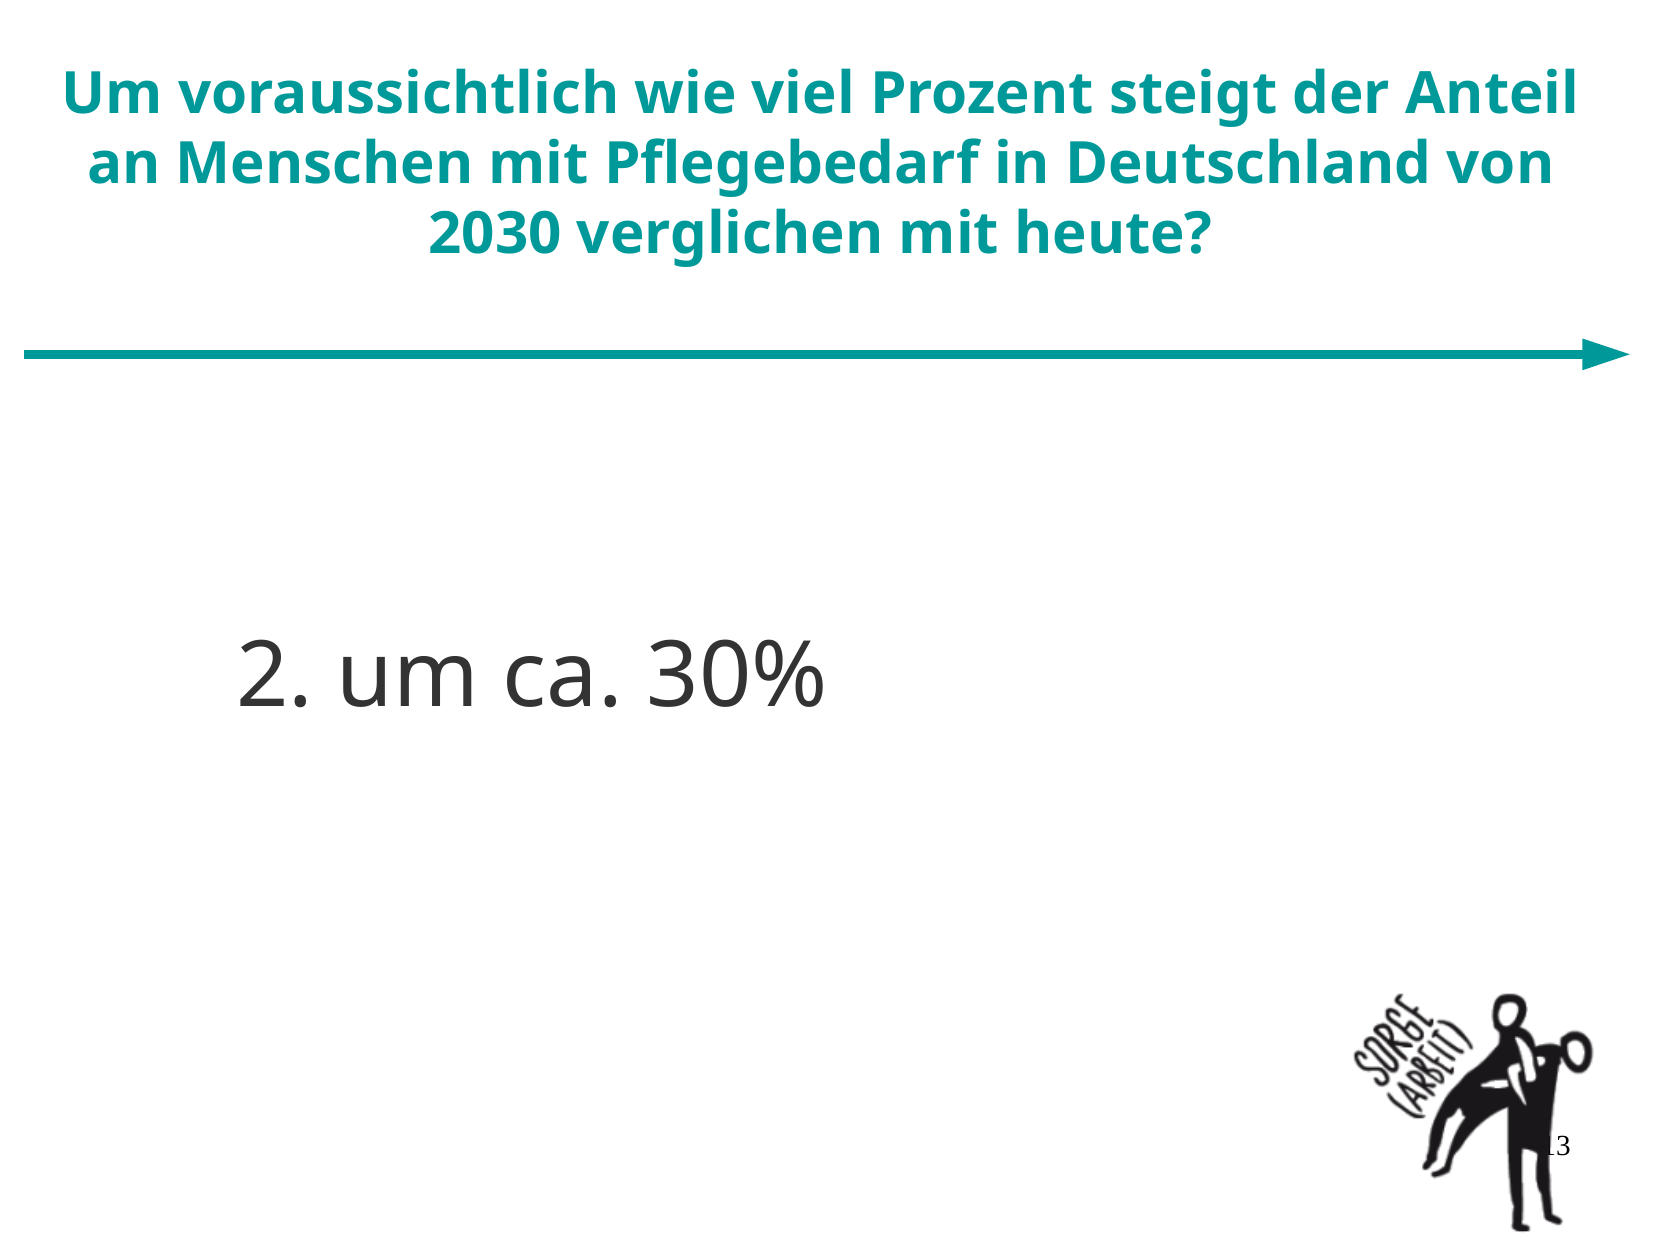

# Um voraussichtlich wie viel Prozent steigt der Anteil an Menschen mit Pflegebedarf in Deutschland von 2030 verglichen mit heute?
2. um ca. 30%
13